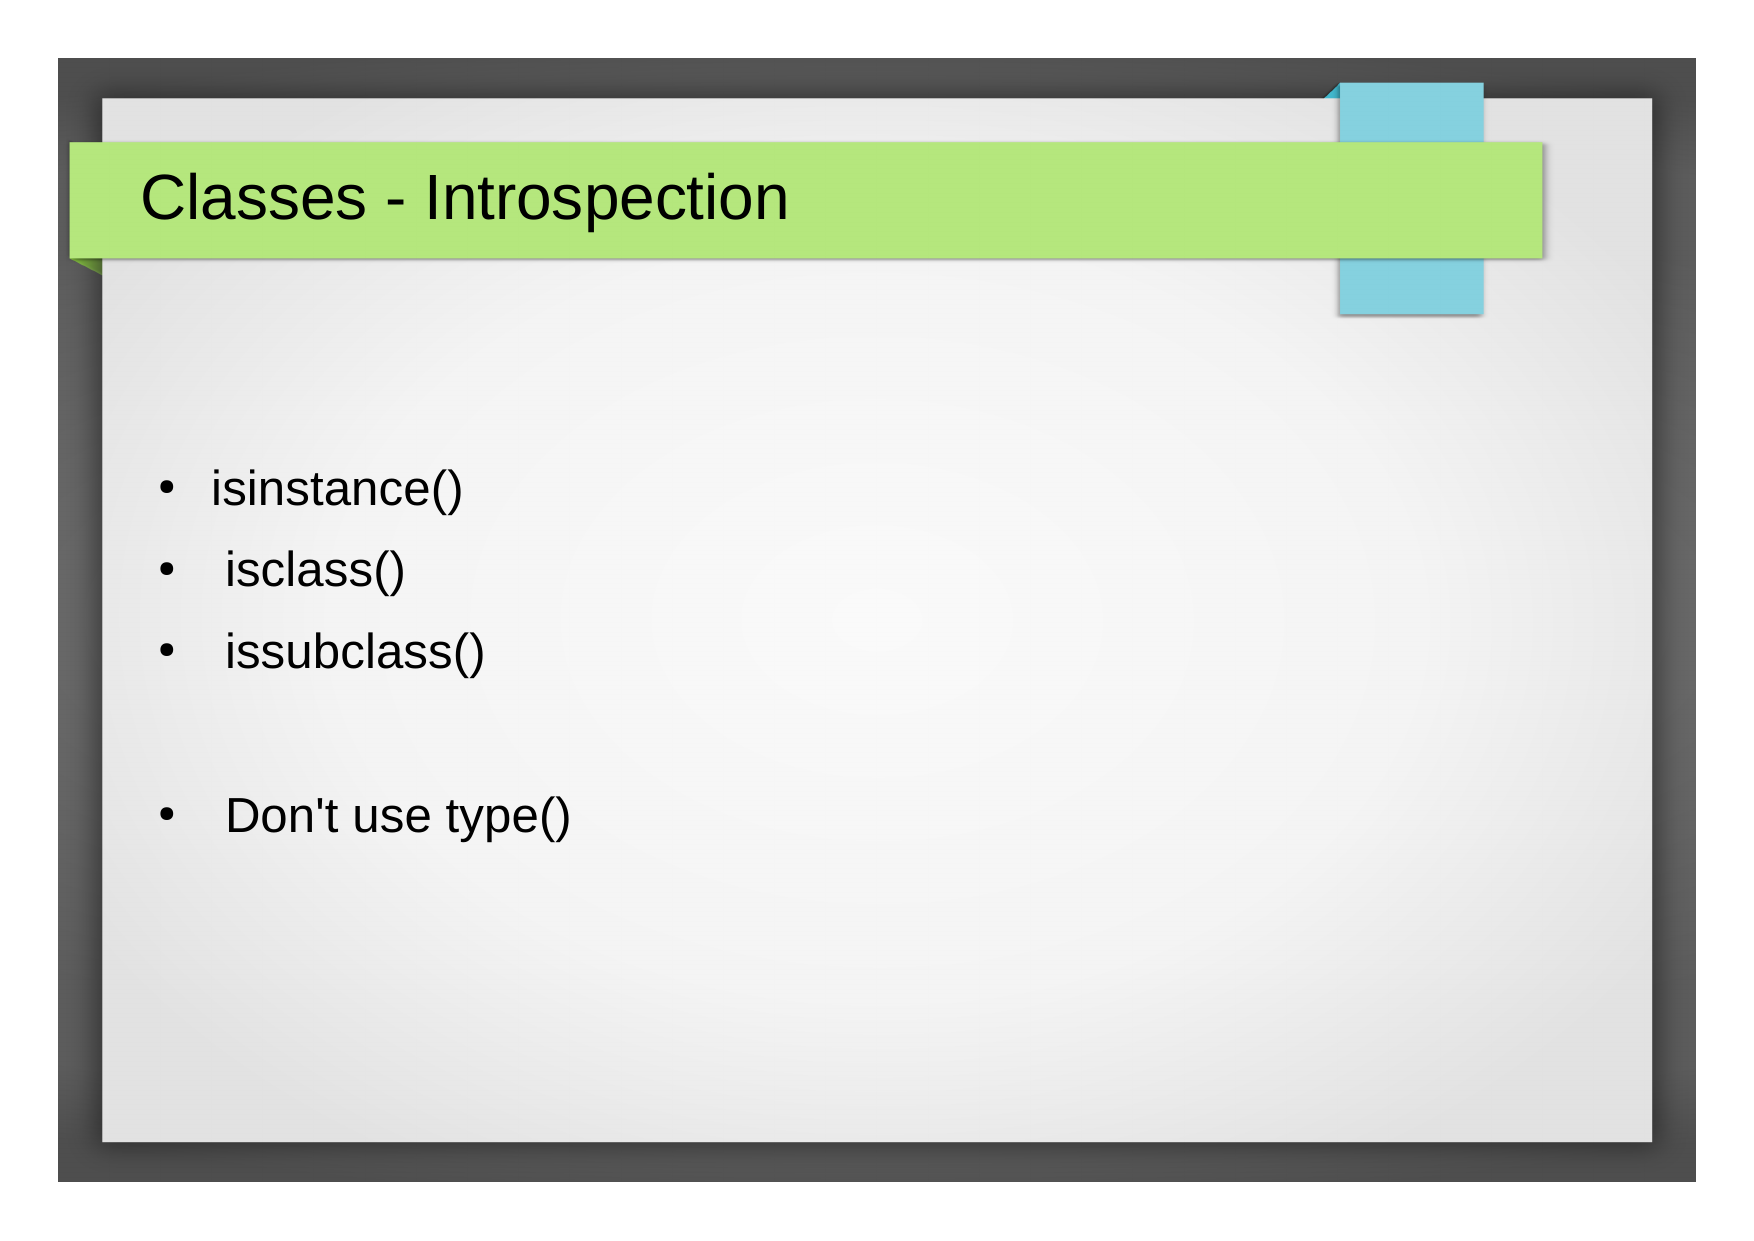

# Classes - Introspection
isinstance()
 isclass()
 issubclass()
 Don't use type()